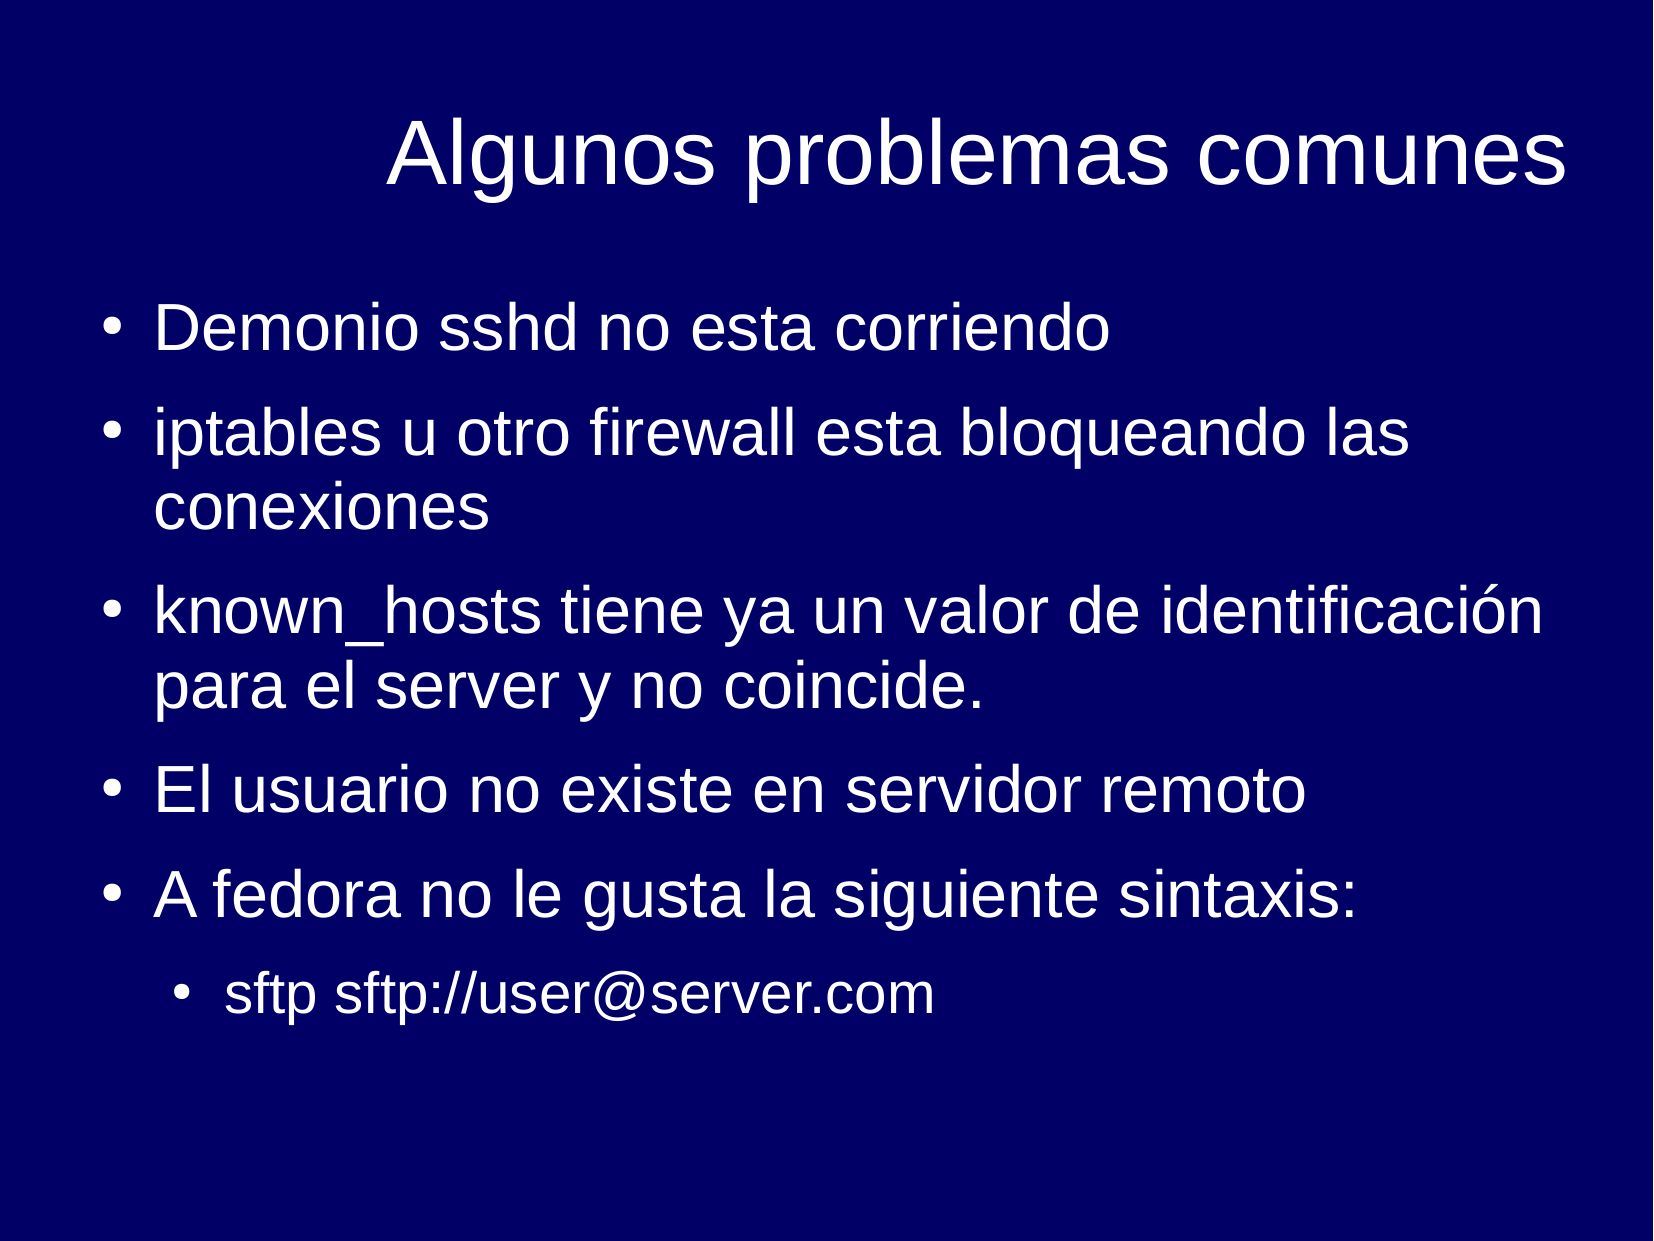

# Algunos problemas comunes
Demonio sshd no esta corriendo
iptables u otro firewall esta bloqueando las conexiones
known_hosts tiene ya un valor de identificación para el server y no coincide.
El usuario no existe en servidor remoto
A fedora no le gusta la siguiente sintaxis:
sftp sftp://user@server.com